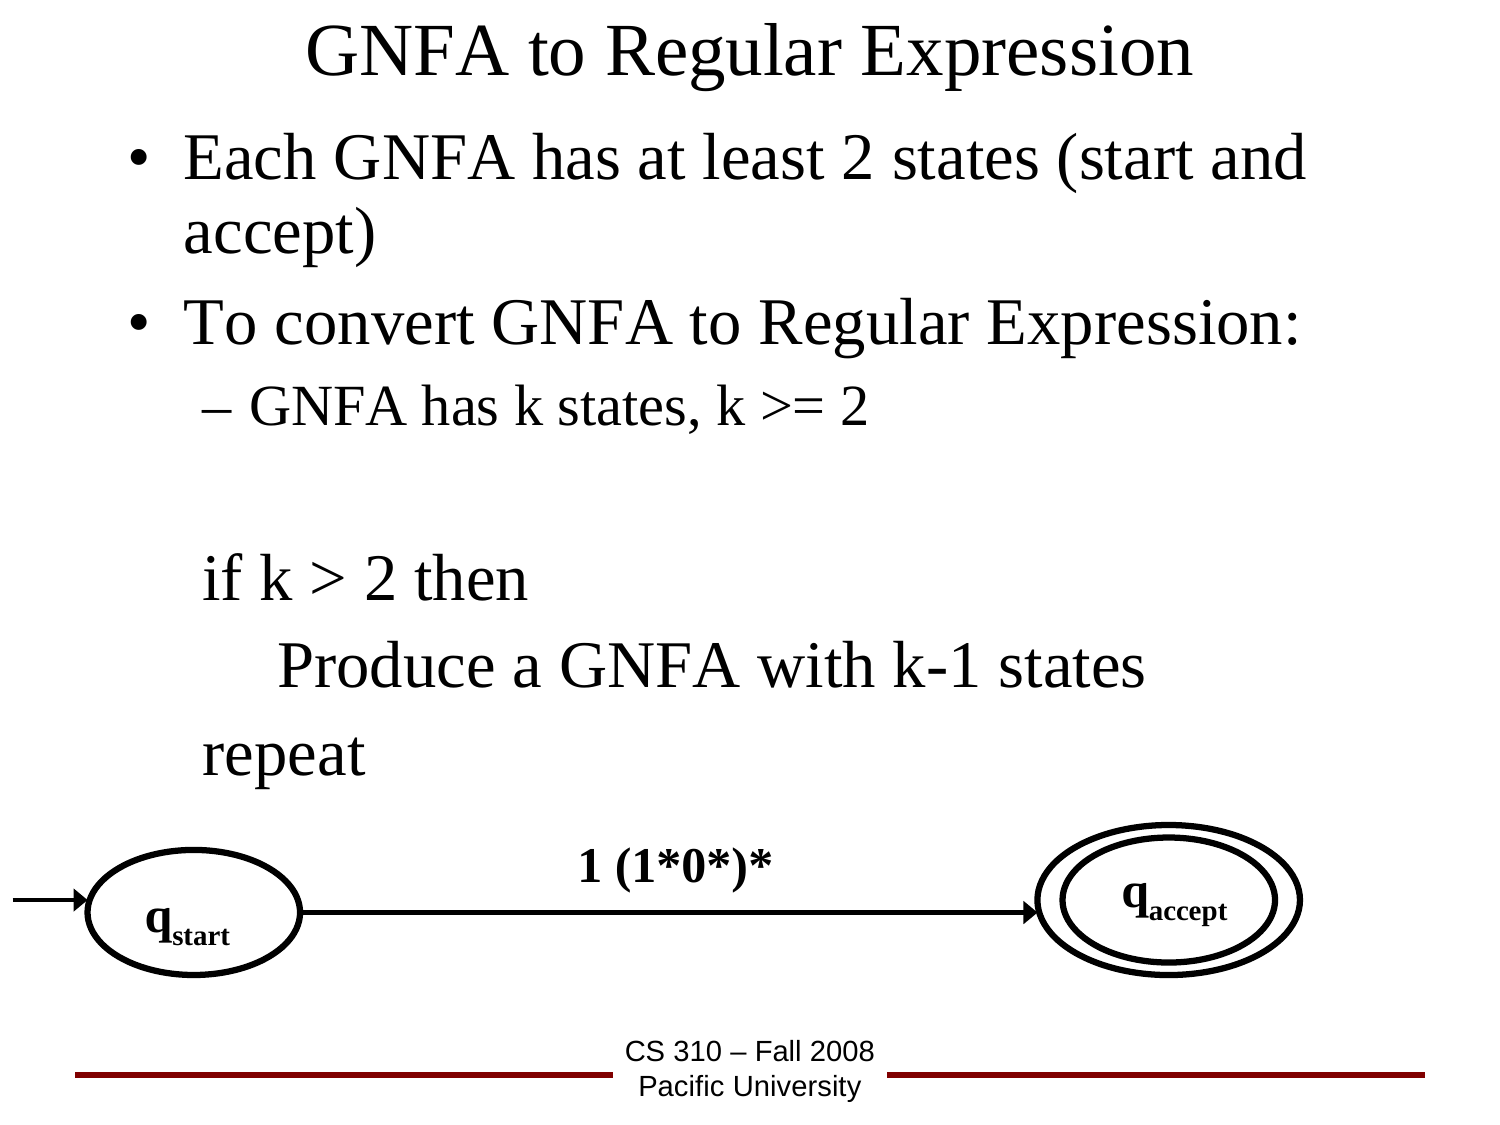

# GNFA to Regular Expression
Each GNFA has at least 2 states (start and accept)
To convert GNFA to Regular Expression:
GNFA has k states, k >= 2
if k > 2 then
Produce a GNFA with k-1 states
repeat
1 (1*0*)*
qaccept
qstart